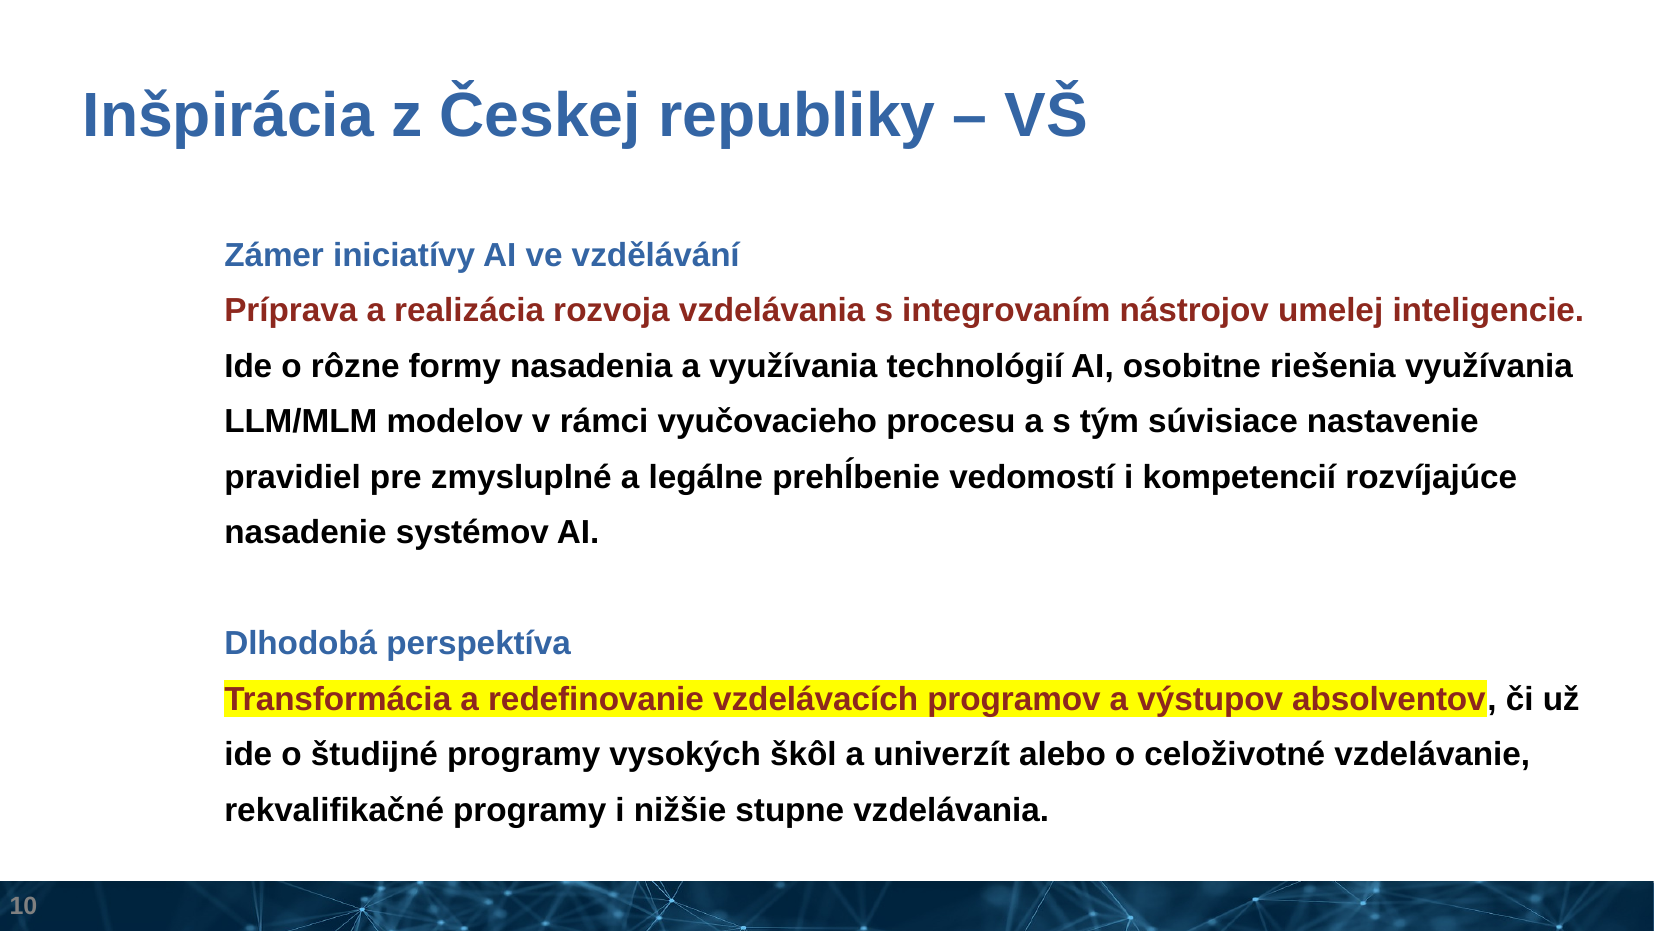

# Inšpirácia z Českej republiky – VŠ
Zámer iniciatívy AI ve vzdělávání
Príprava a realizácia rozvoja vzdelávania s integrovaním nástrojov umelej inteligencie. Ide o rôzne formy nasadenia a využívania technológií AI, osobitne riešenia využívania LLM/MLM modelov v rámci vyučovacieho procesu a s tým súvisiace nastavenie pravidiel pre zmysluplné a legálne prehĺbenie vedomostí i kompetencií rozvíjajúce nasadenie systémov AI.
Dlhodobá perspektíva
Transformácia a redefinovanie vzdelávacích programov a výstupov absolventov, či už ide o študijné programy vysokých škôl a univerzít alebo o celoživotné vzdelávanie, rekvalifikačné programy i nižšie stupne vzdelávania.